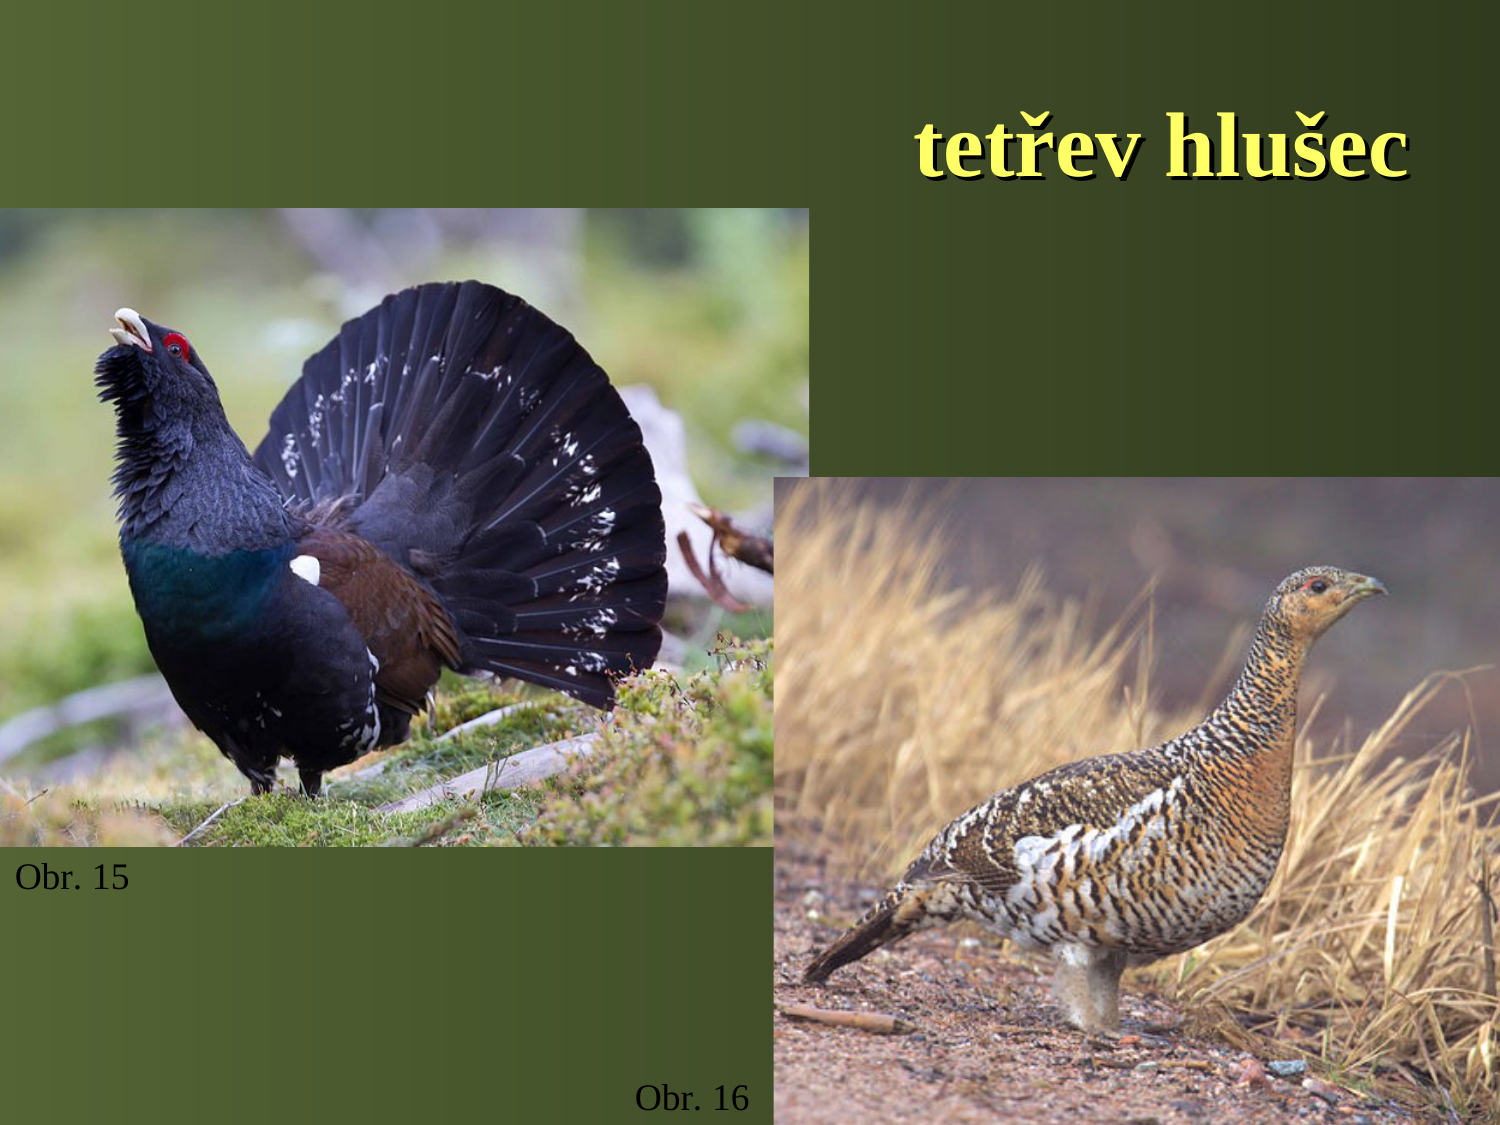

# tetřev hlušec
Obr. 15
Obr. 16